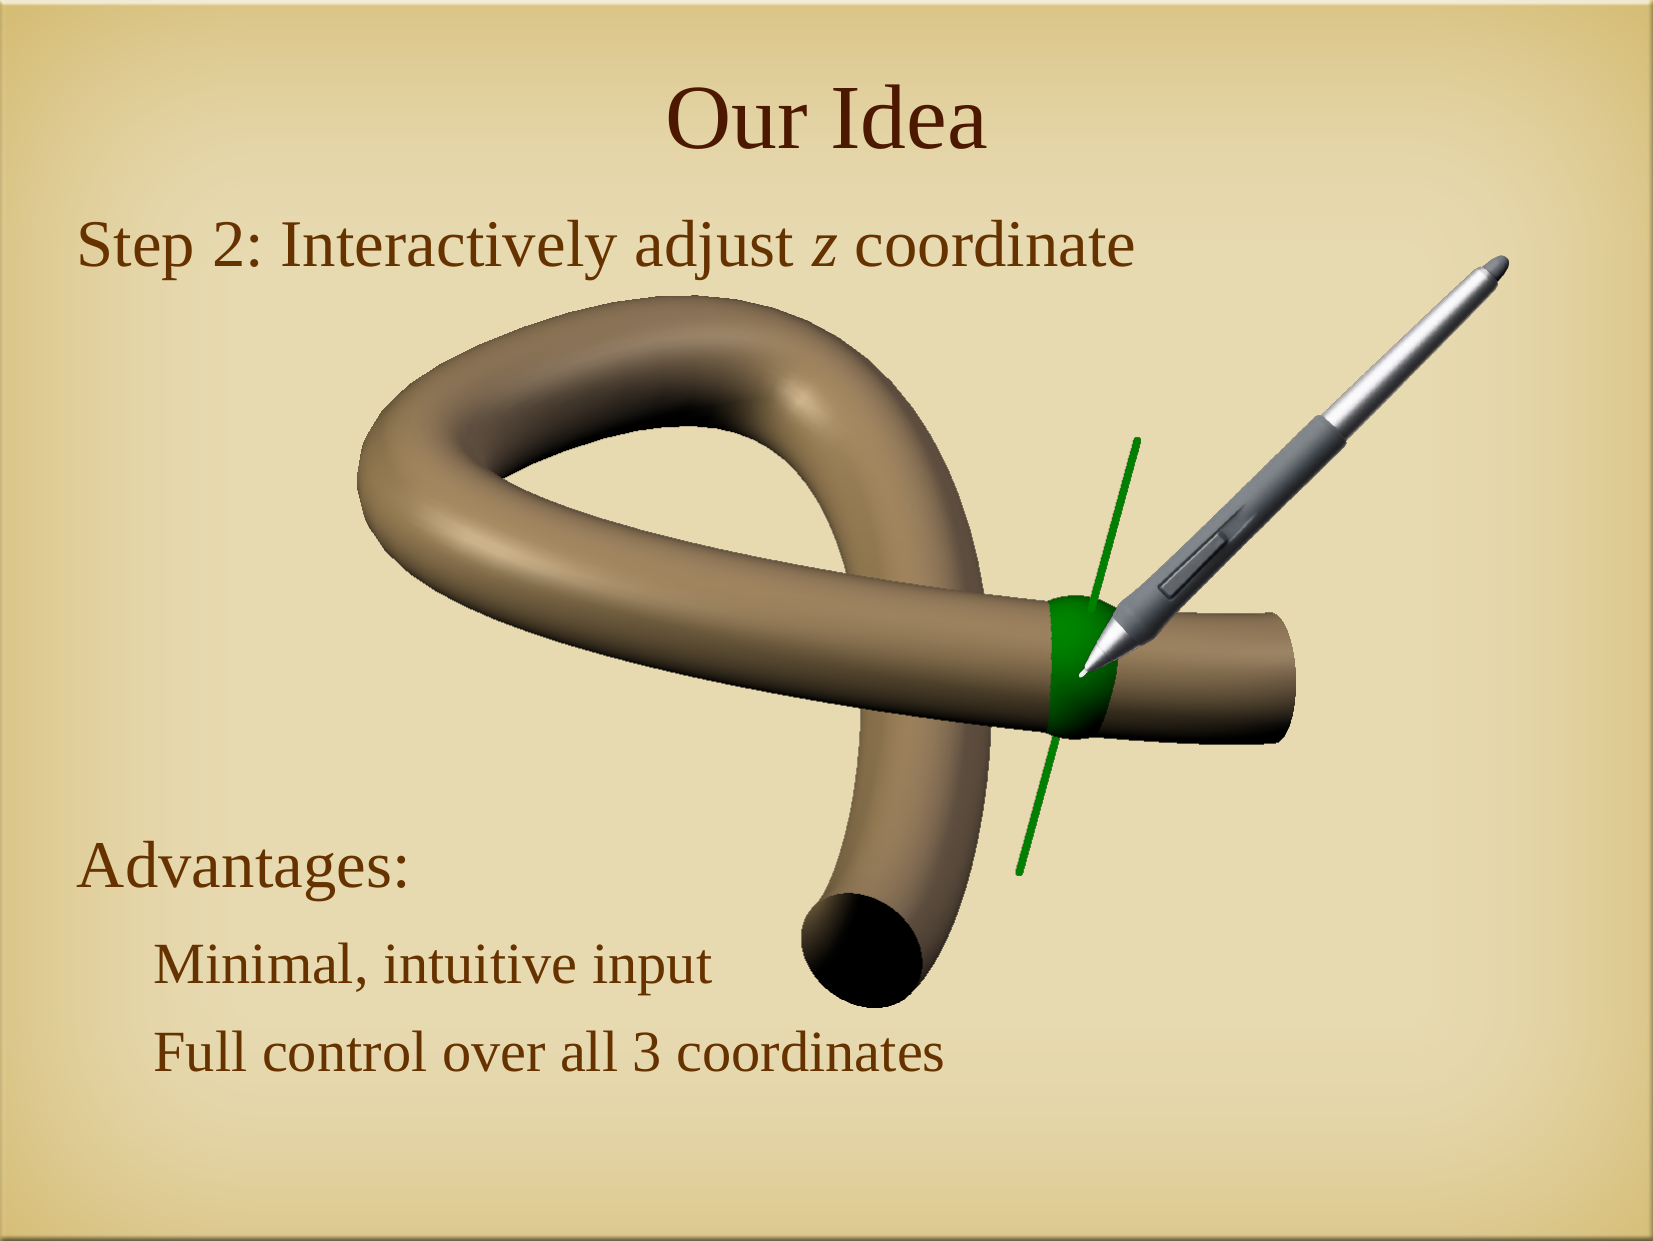

# Our Idea
Step 2: Interactively adjust z coordinate
Advantages:
Minimal, intuitive input
Full control over all 3 coordinates